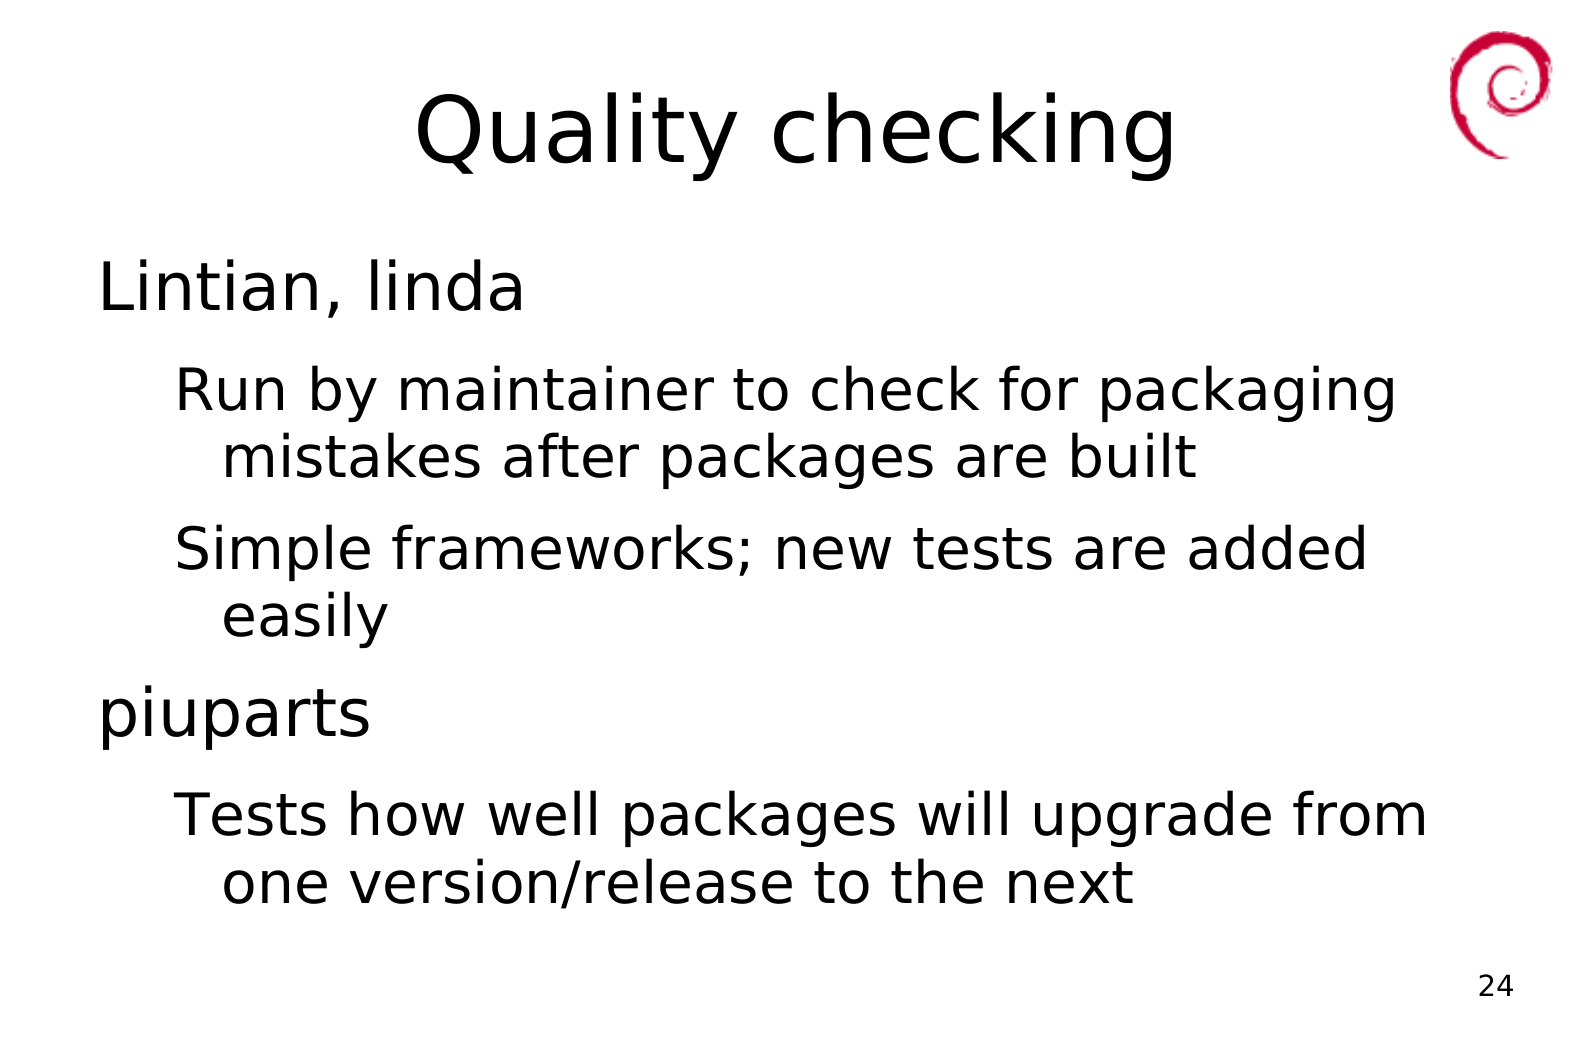

# Quality checking
Lintian, linda
Run by maintainer to check for packaging mistakes after packages are built
Simple frameworks; new tests are added easily
piuparts
Tests how well packages will upgrade from one version/release to the next
24